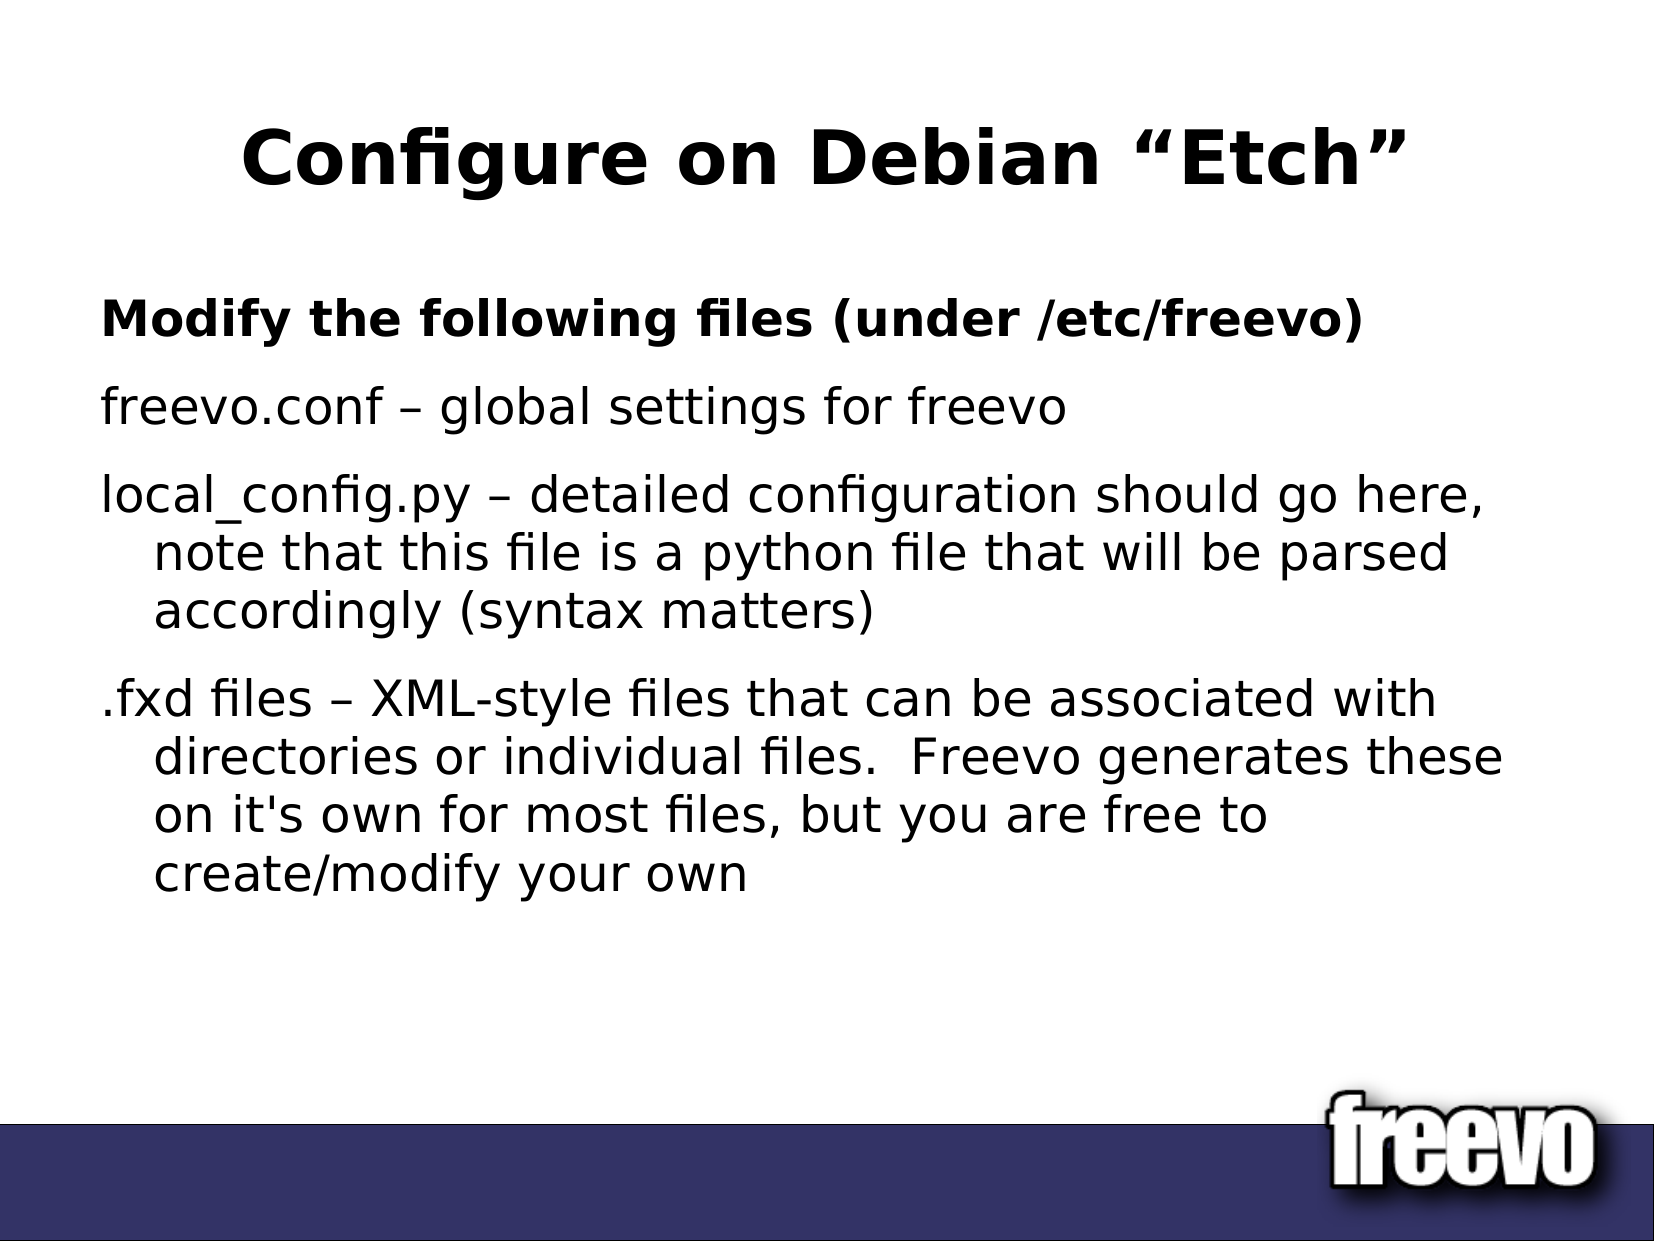

Configure on Debian “Etch”
# Modify the following files (under /etc/freevo)
freevo.conf – global settings for freevo
local_config.py – detailed configuration should go here, note that this file is a python file that will be parsed accordingly (syntax matters)
.fxd files – XML-style files that can be associated with directories or individual files. Freevo generates these on it's own for most files, but you are free to create/modify your own